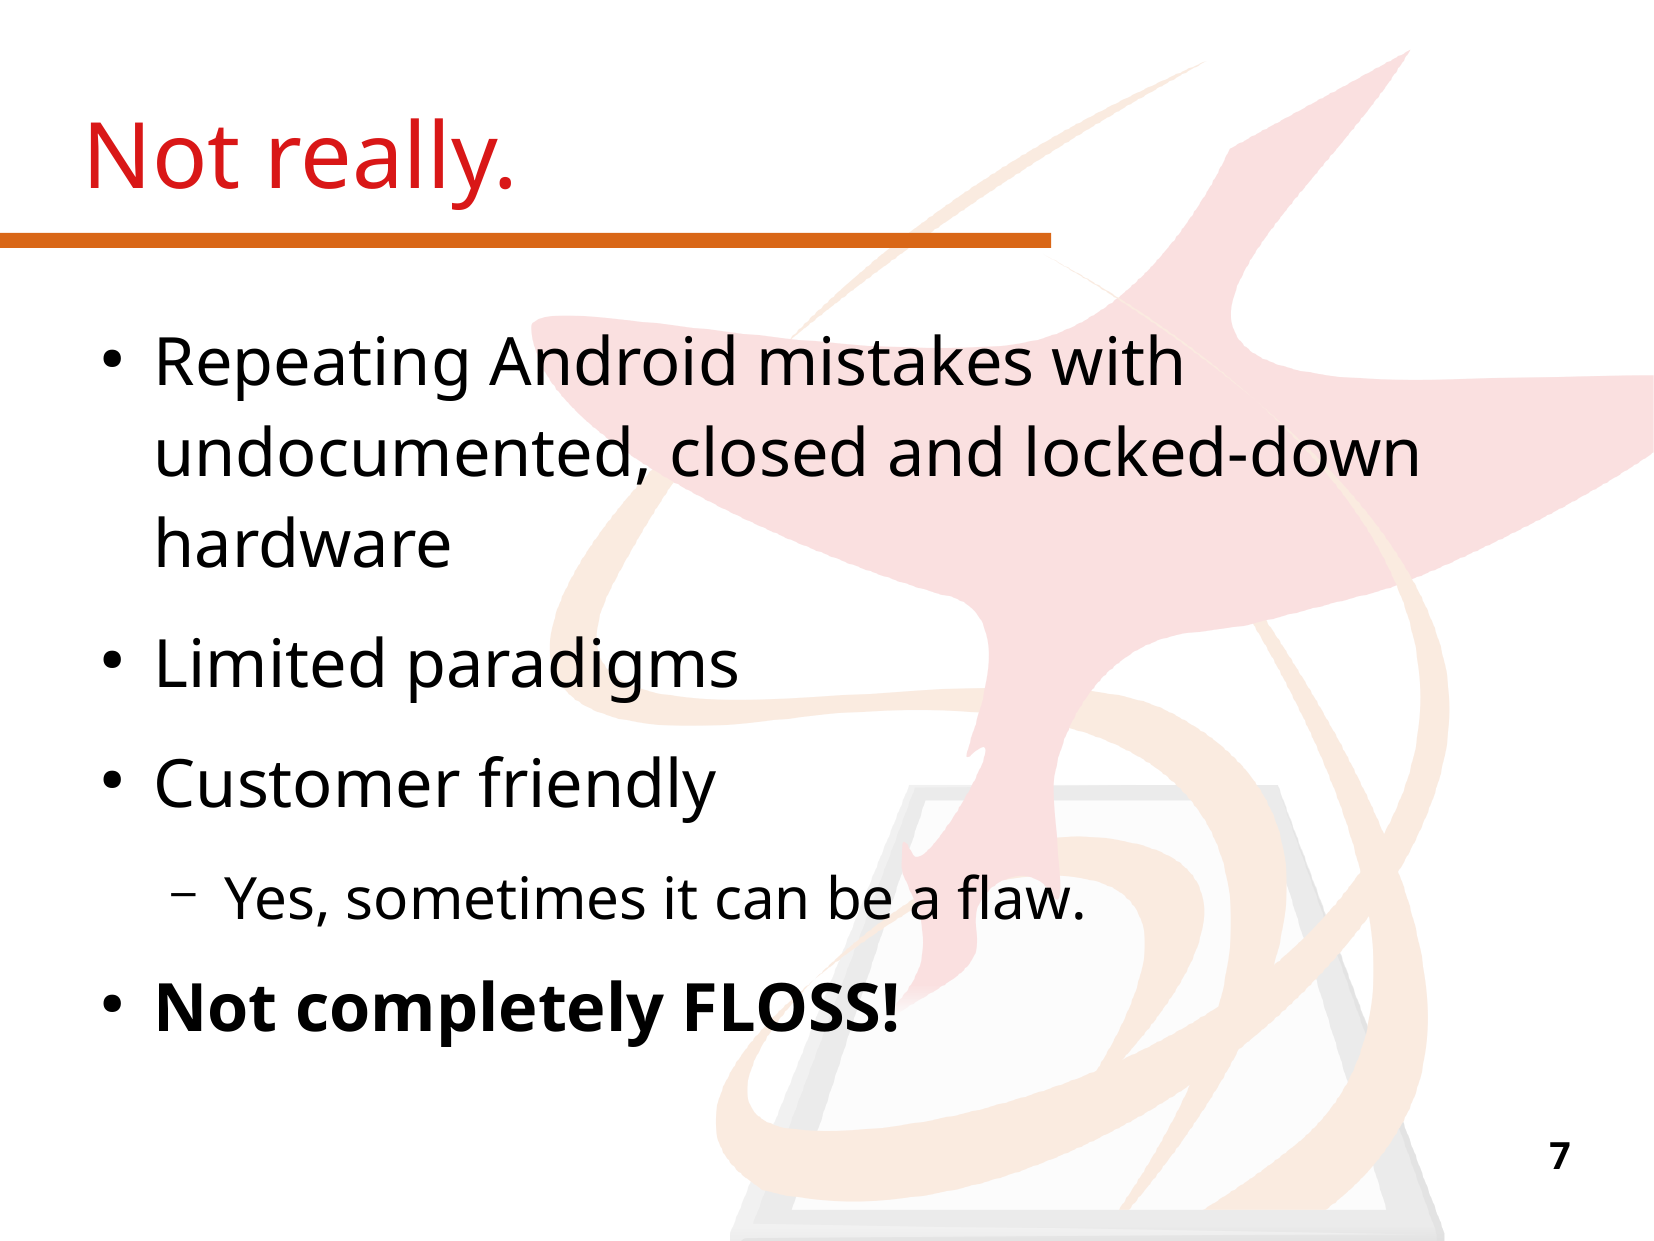

# Not really.
Repeating Android mistakes with undocumented, closed and locked-down hardware
Limited paradigms
Customer friendly
Yes, sometimes it can be a flaw.
Not completely FLOSS!
7